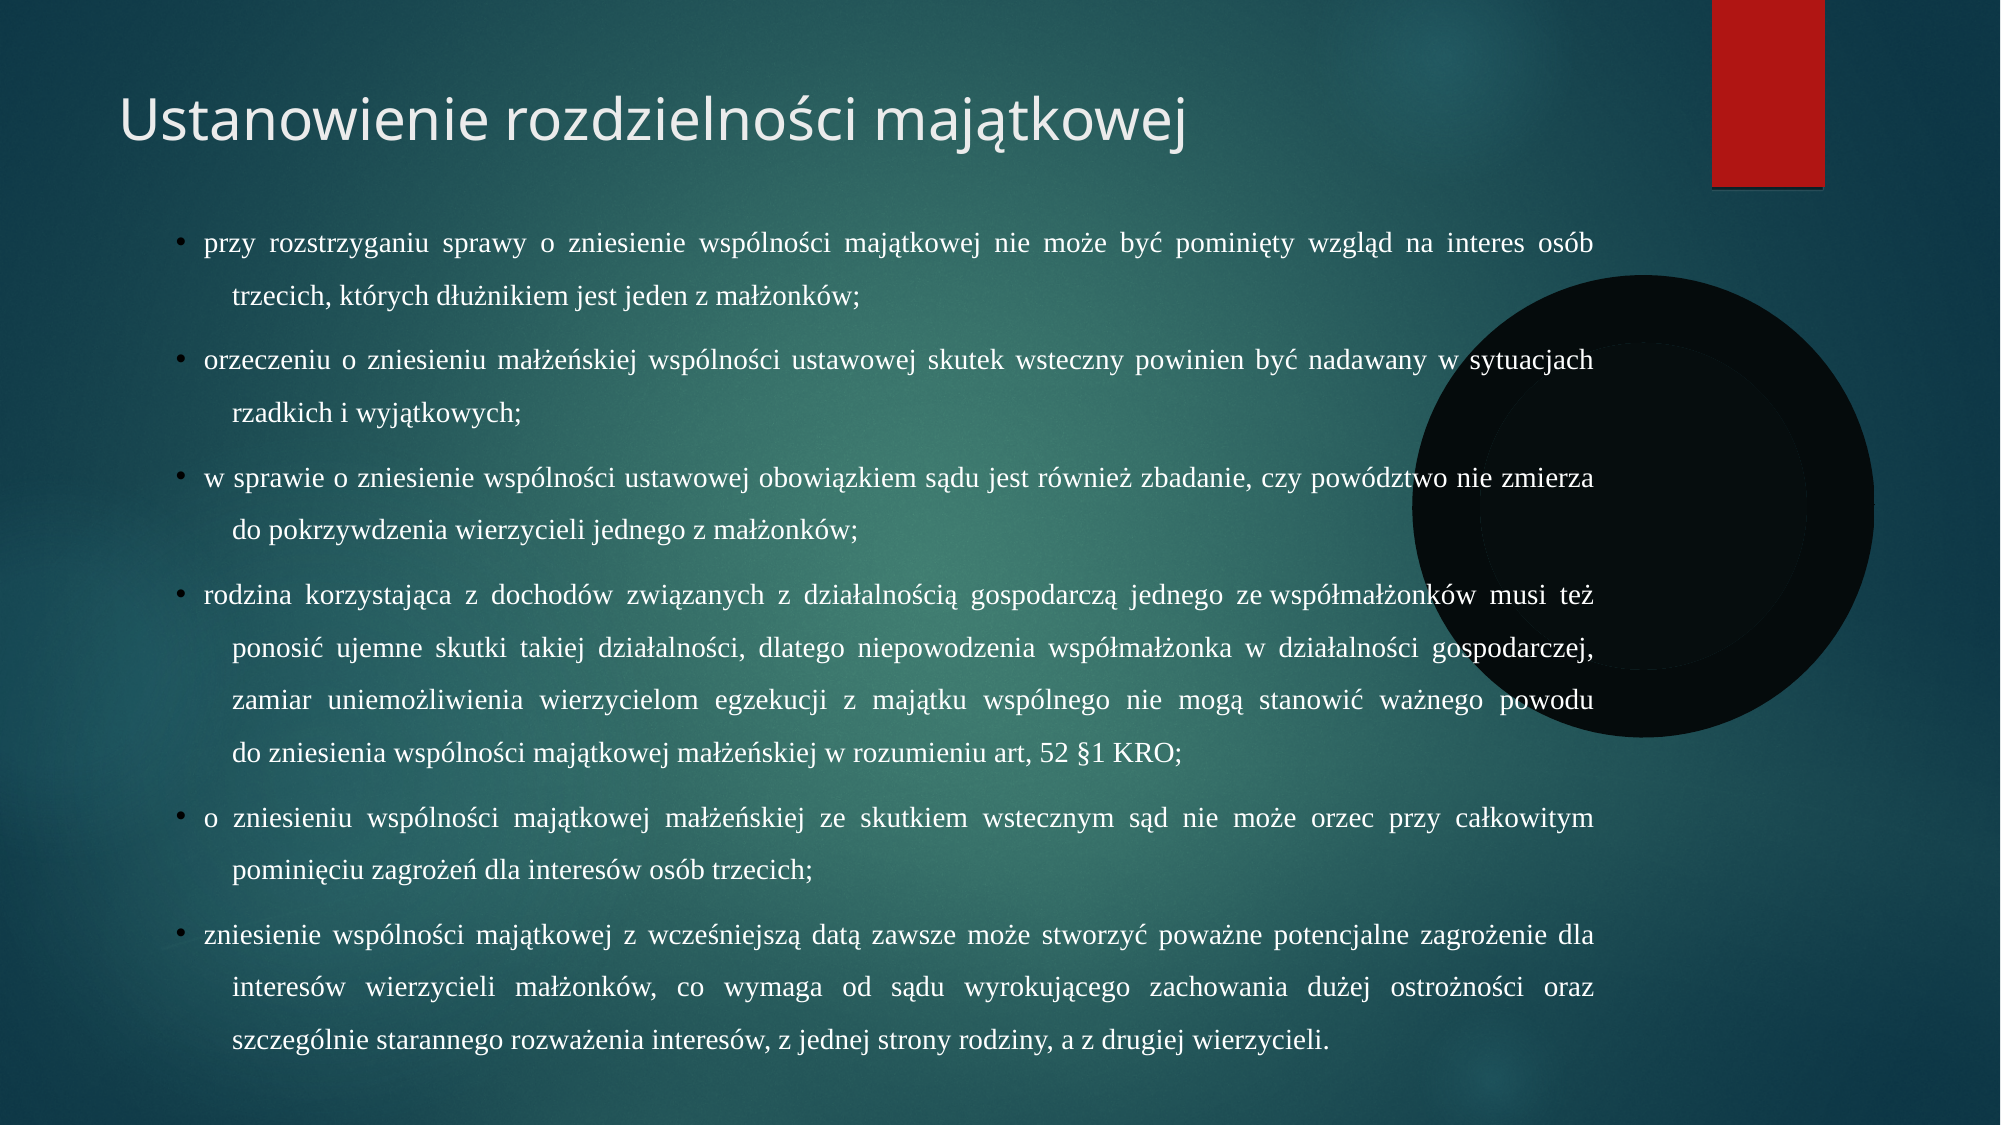

# Ustanowienie rozdzielności majątkowej
przy rozstrzyganiu sprawy o zniesienie wspólności majątkowej nie może być pominięty wzgląd na interes osób trzecich, których dłużnikiem jest jeden z małżonków;
orzeczeniu o zniesieniu małżeńskiej wspólności ustawowej skutek wsteczny powinien być nadawany w sytuacjach rzadkich i wyjątkowych;
w sprawie o zniesienie wspólności ustawowej obowiązkiem sądu jest również zbadanie, czy powództwo nie zmierza do pokrzywdzenia wierzycieli jednego z małżonków;
rodzina korzystająca z dochodów związanych z działalnością gospodarczą jednego ze współmałżonków musi też ponosić ujemne skutki takiej działalności, dlatego niepowodzenia współmałżonka w działalności gospodarczej, zamiar uniemożliwienia wierzycielom egzekucji z majątku wspólnego nie mogą stanowić ważnego powodu do zniesienia wspólności majątkowej małżeńskiej w rozumieniu art, 52 §1 KRO;
o zniesieniu wspólności majątkowej małżeńskiej ze skutkiem wstecznym sąd nie może orzec przy całkowitym pominięciu zagrożeń dla interesów osób trzecich;
zniesienie wspólności majątkowej z wcześniejszą datą zawsze może stworzyć poważne potencjalne zagrożenie dla interesów wierzycieli małżonków, co wymaga od sądu wyrokującego zachowania dużej ostrożności oraz szczególnie starannego rozważenia interesów, z jednej strony rodziny, a z drugiej wierzycieli.